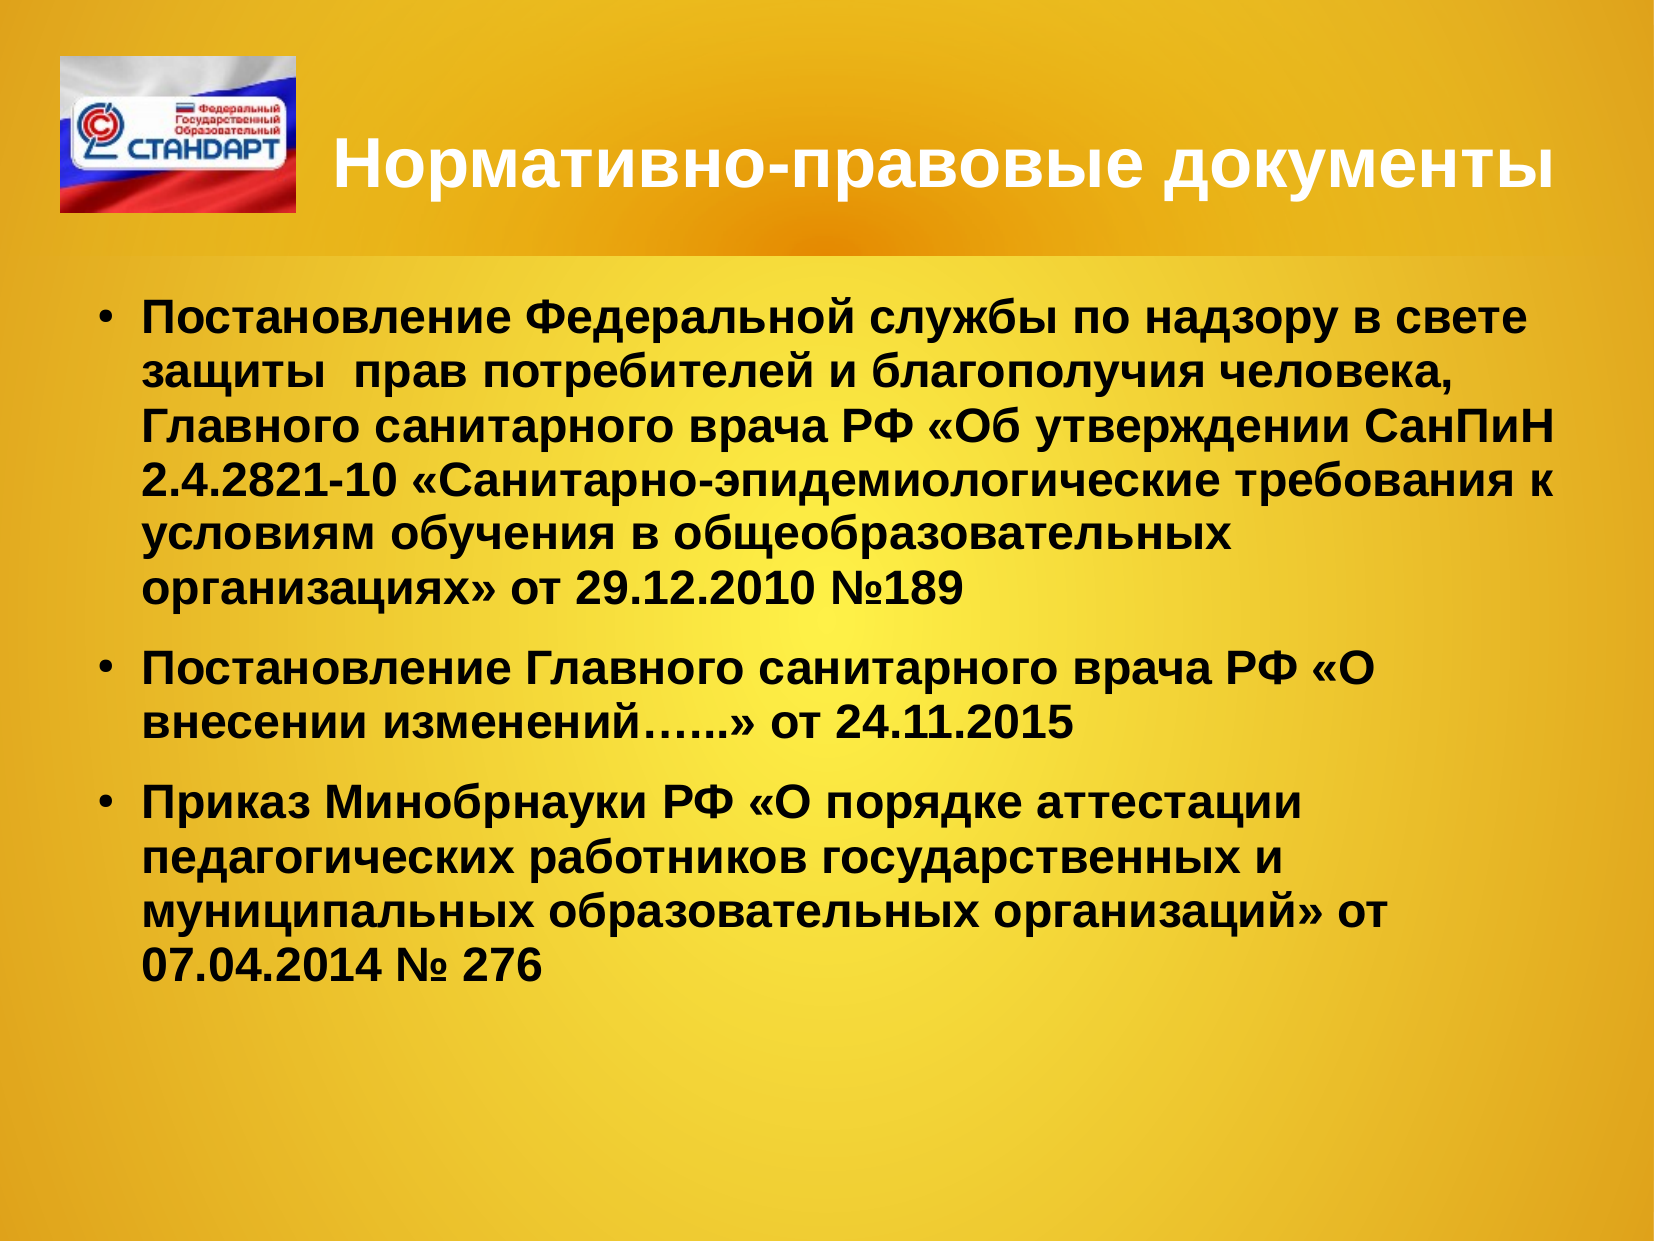

# Нормативно-правовые документы
Постановление Федеральной службы по надзору в свете защиты прав потребителей и благополучия человека, Главного санитарного врача РФ «Об утверждении СанПиН 2.4.2821-10 «Санитарно-эпидемиологические требования к условиям обучения в общеобразовательных организациях» от 29.12.2010 №189
Постановление Главного санитарного врача РФ «О внесении изменений…...» от 24.11.2015
Приказ Минобрнауки РФ «О порядке аттестации педагогических работников государственных и муниципальных образовательных организаций» от 07.04.2014 № 276